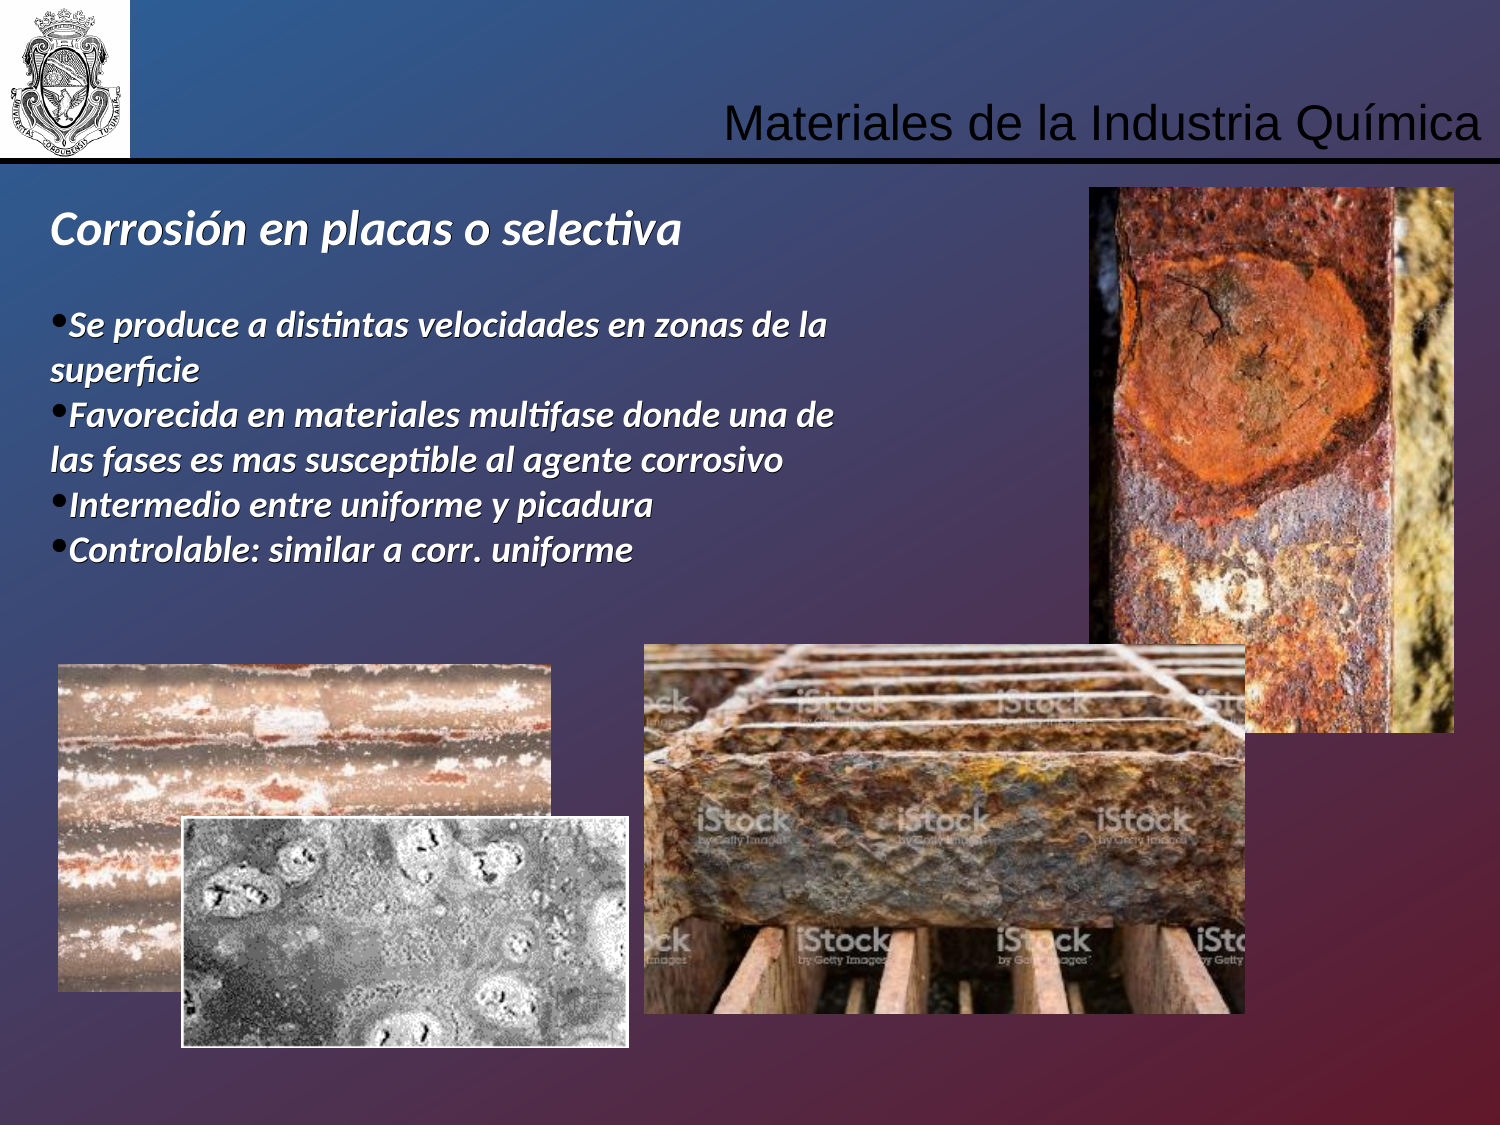

Materiales de la Industria Química
Corrosión en placas o selectiva
Se produce a distintas velocidades en zonas de la superficie
Favorecida en materiales multifase donde una de las fases es mas susceptible al agente corrosivo
Intermedio entre uniforme y picadura
Controlable: similar a corr. uniforme